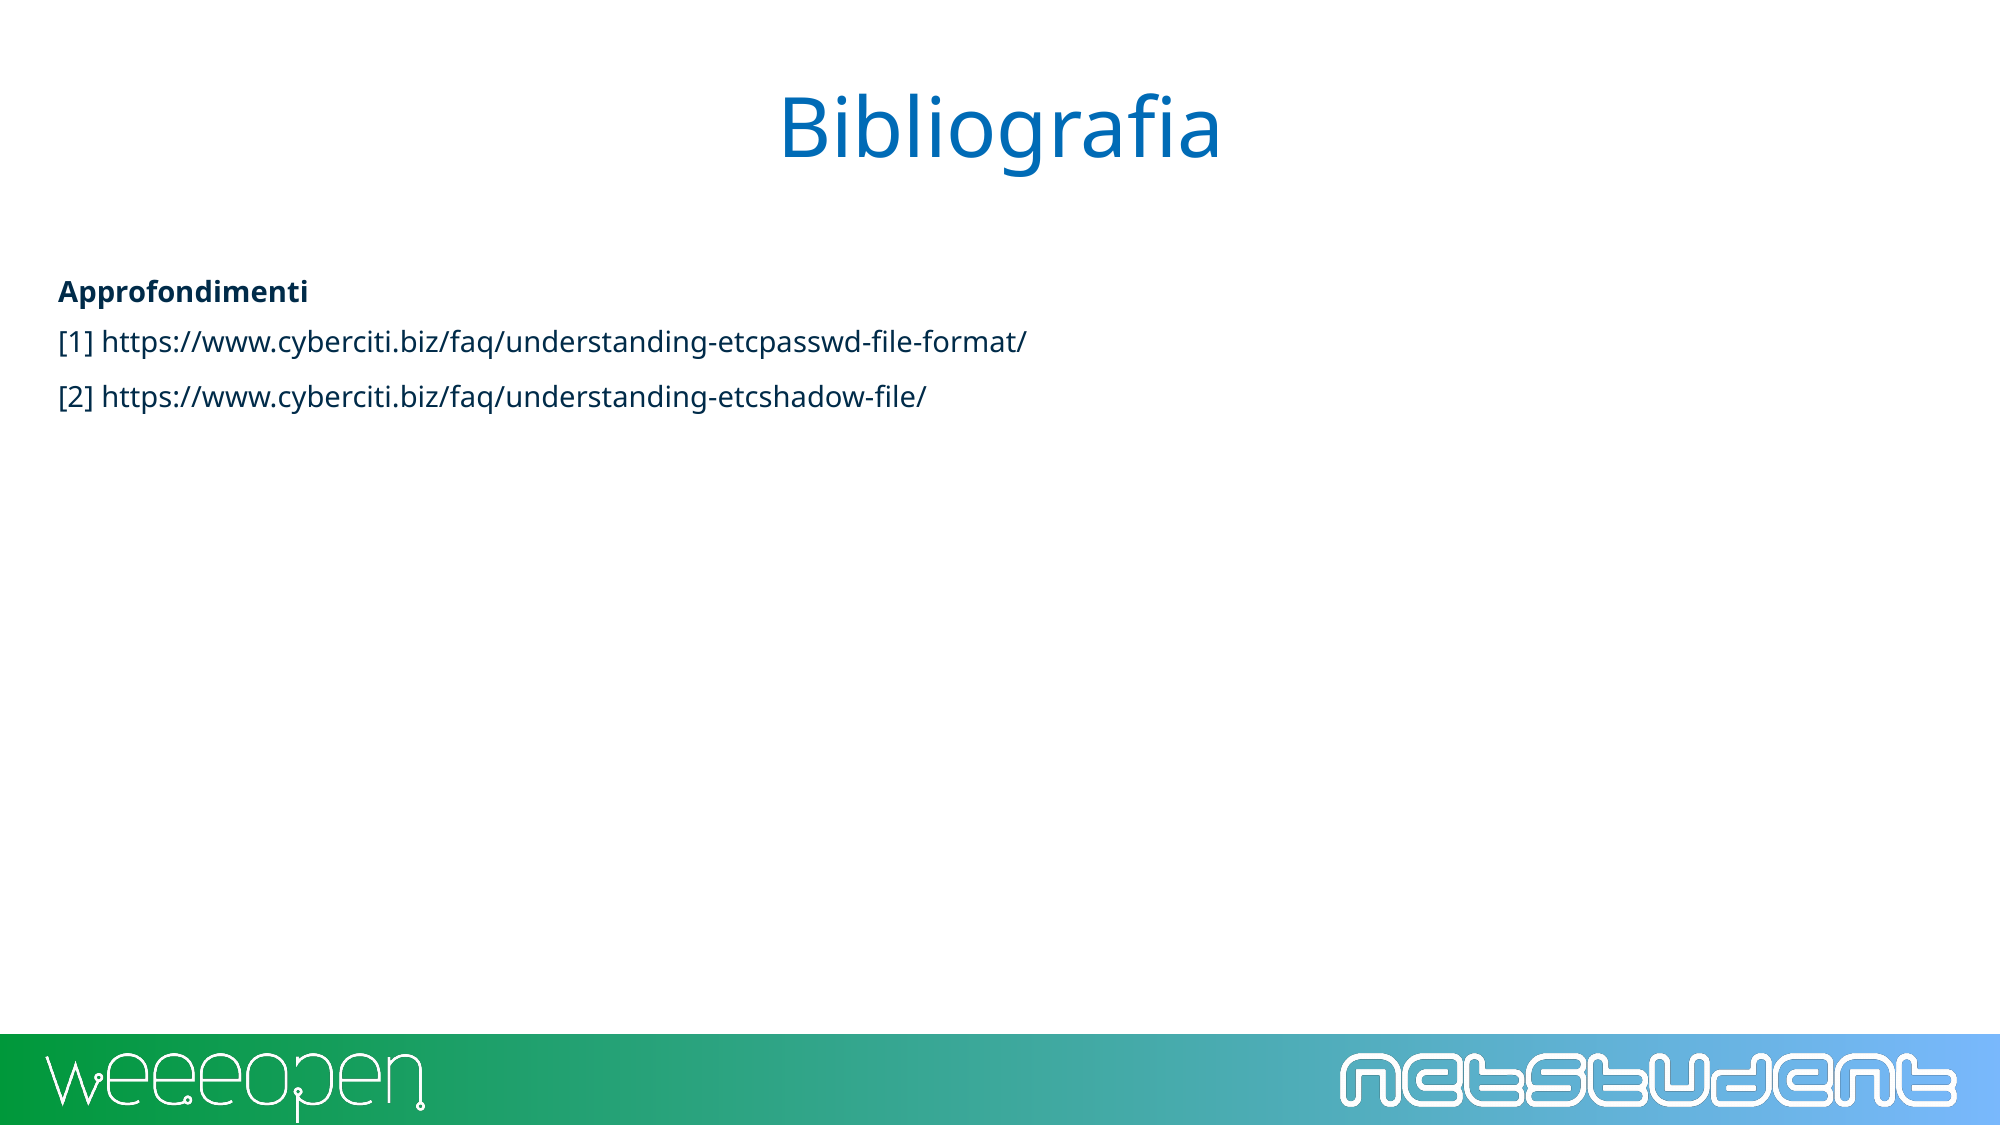

# Bibliografia
Approfondimenti
[1] https://www.cyberciti.biz/faq/understanding-etcpasswd-file-format/
[2] https://www.cyberciti.biz/faq/understanding-etcshadow-file/